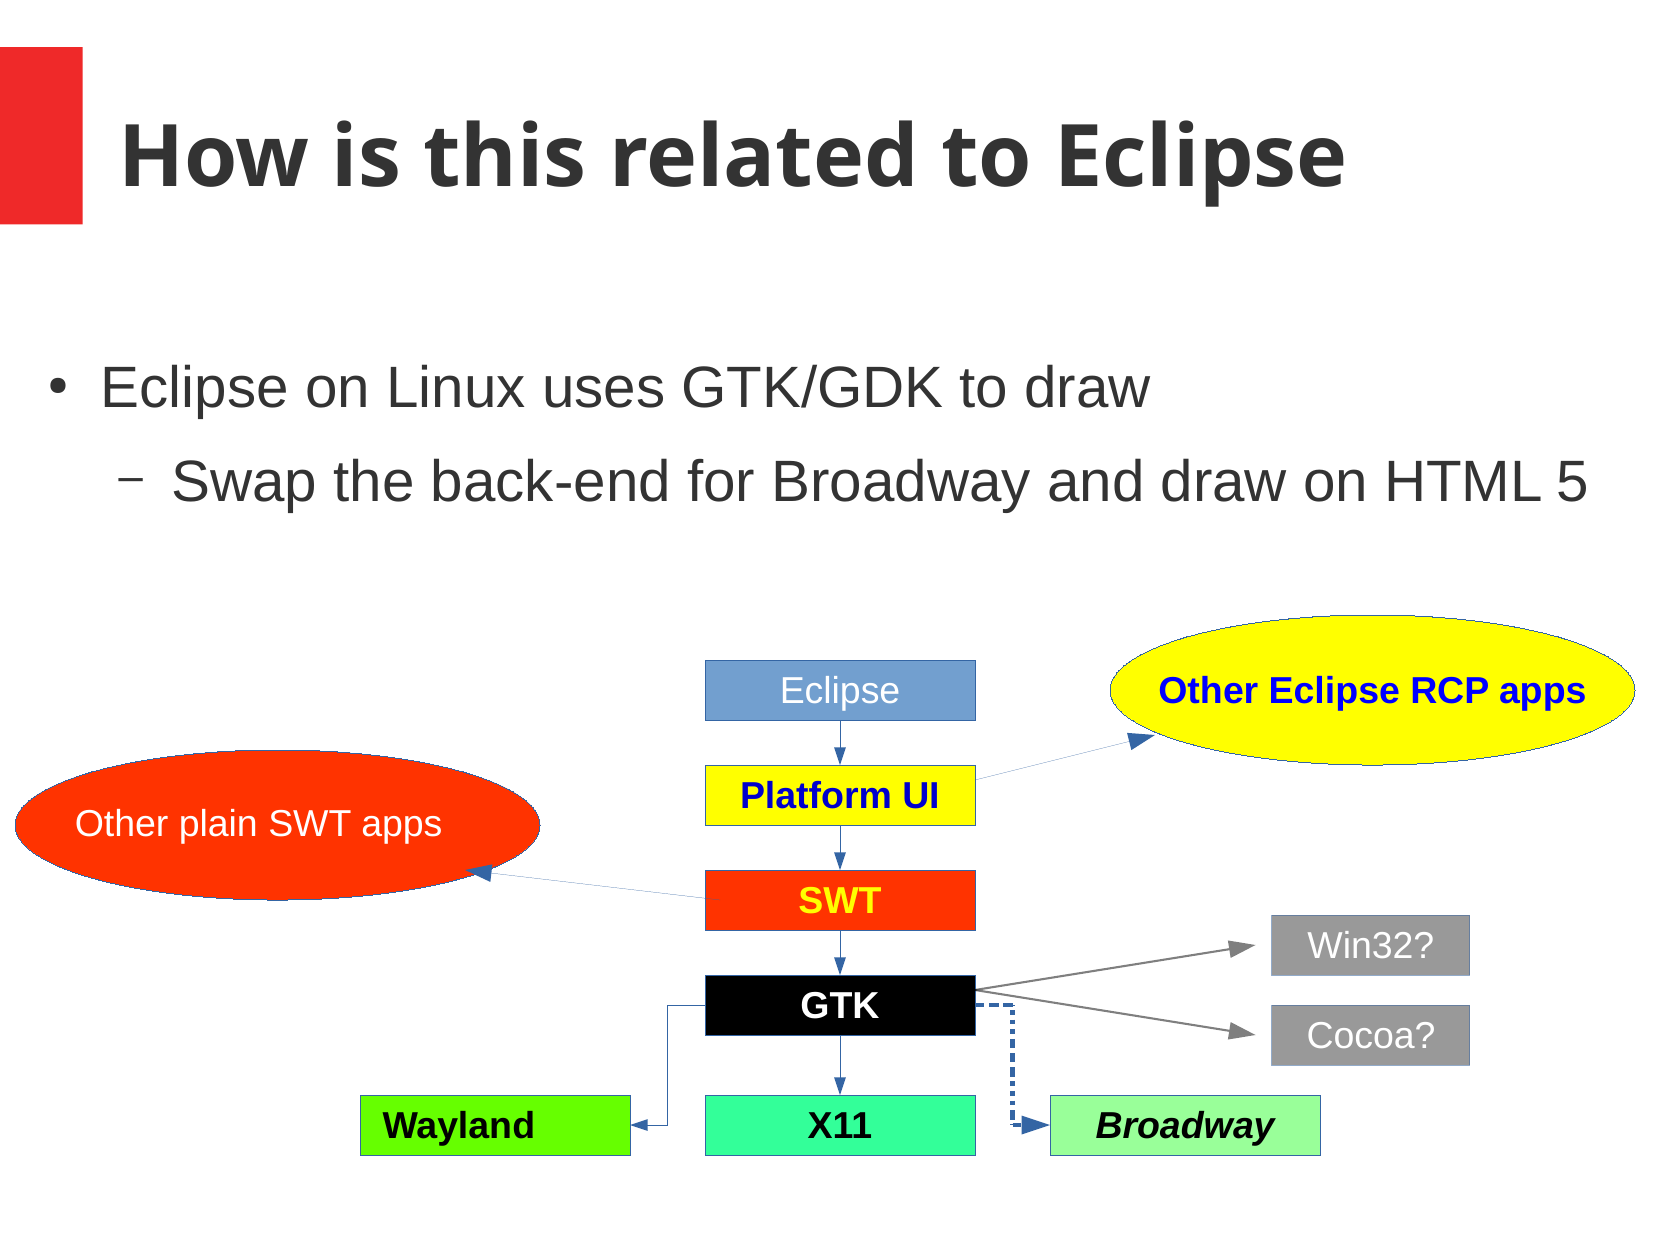

# How is this related to Eclipse
Eclipse on Linux uses GTK/GDK to draw
Swap the back-end for Broadway and draw on HTML 5
Other Eclipse RCP apps
Eclipse
Platform UI
Other plain SWT apps
SWT
Win32?
Cocoa?
GTK
Wayland
X11
Broadway